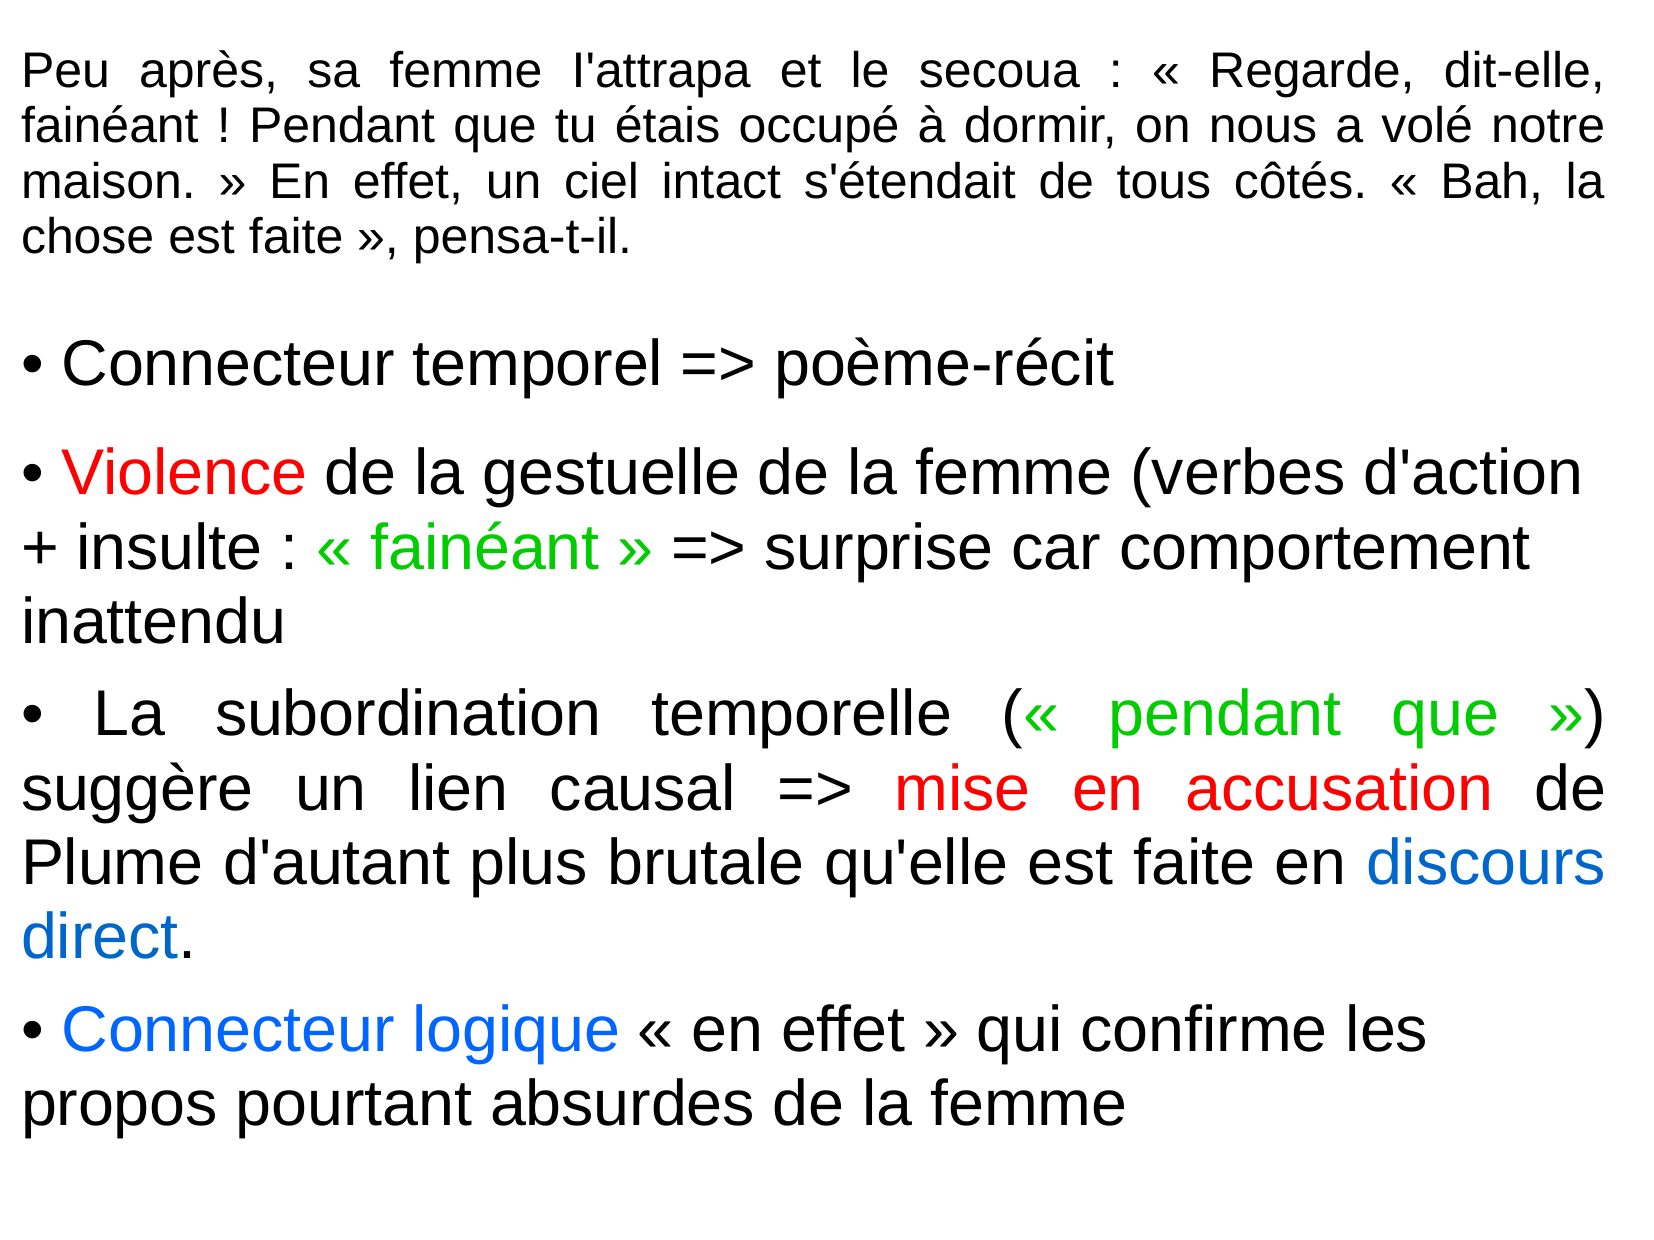

Peu après, sa femme I'attrapa et le secoua : « Regarde, dit-elle, fainéant ! Pendant que tu étais occupé à dormir, on nous a volé notre maison. » En effet, un ciel intact s'étendait de tous côtés. « Bah, la chose est faite », pensa-t-il.
• Connecteur temporel => poème-récit
• Violence de la gestuelle de la femme (verbes d'action + insulte : « fainéant » => surprise car comportement inattendu
• La subordination temporelle (« pendant que ») suggère un lien causal => mise en accusation de Plume d'autant plus brutale qu'elle est faite en discours direct.
• Connecteur logique « en effet » qui confirme les propos pourtant absurdes de la femme